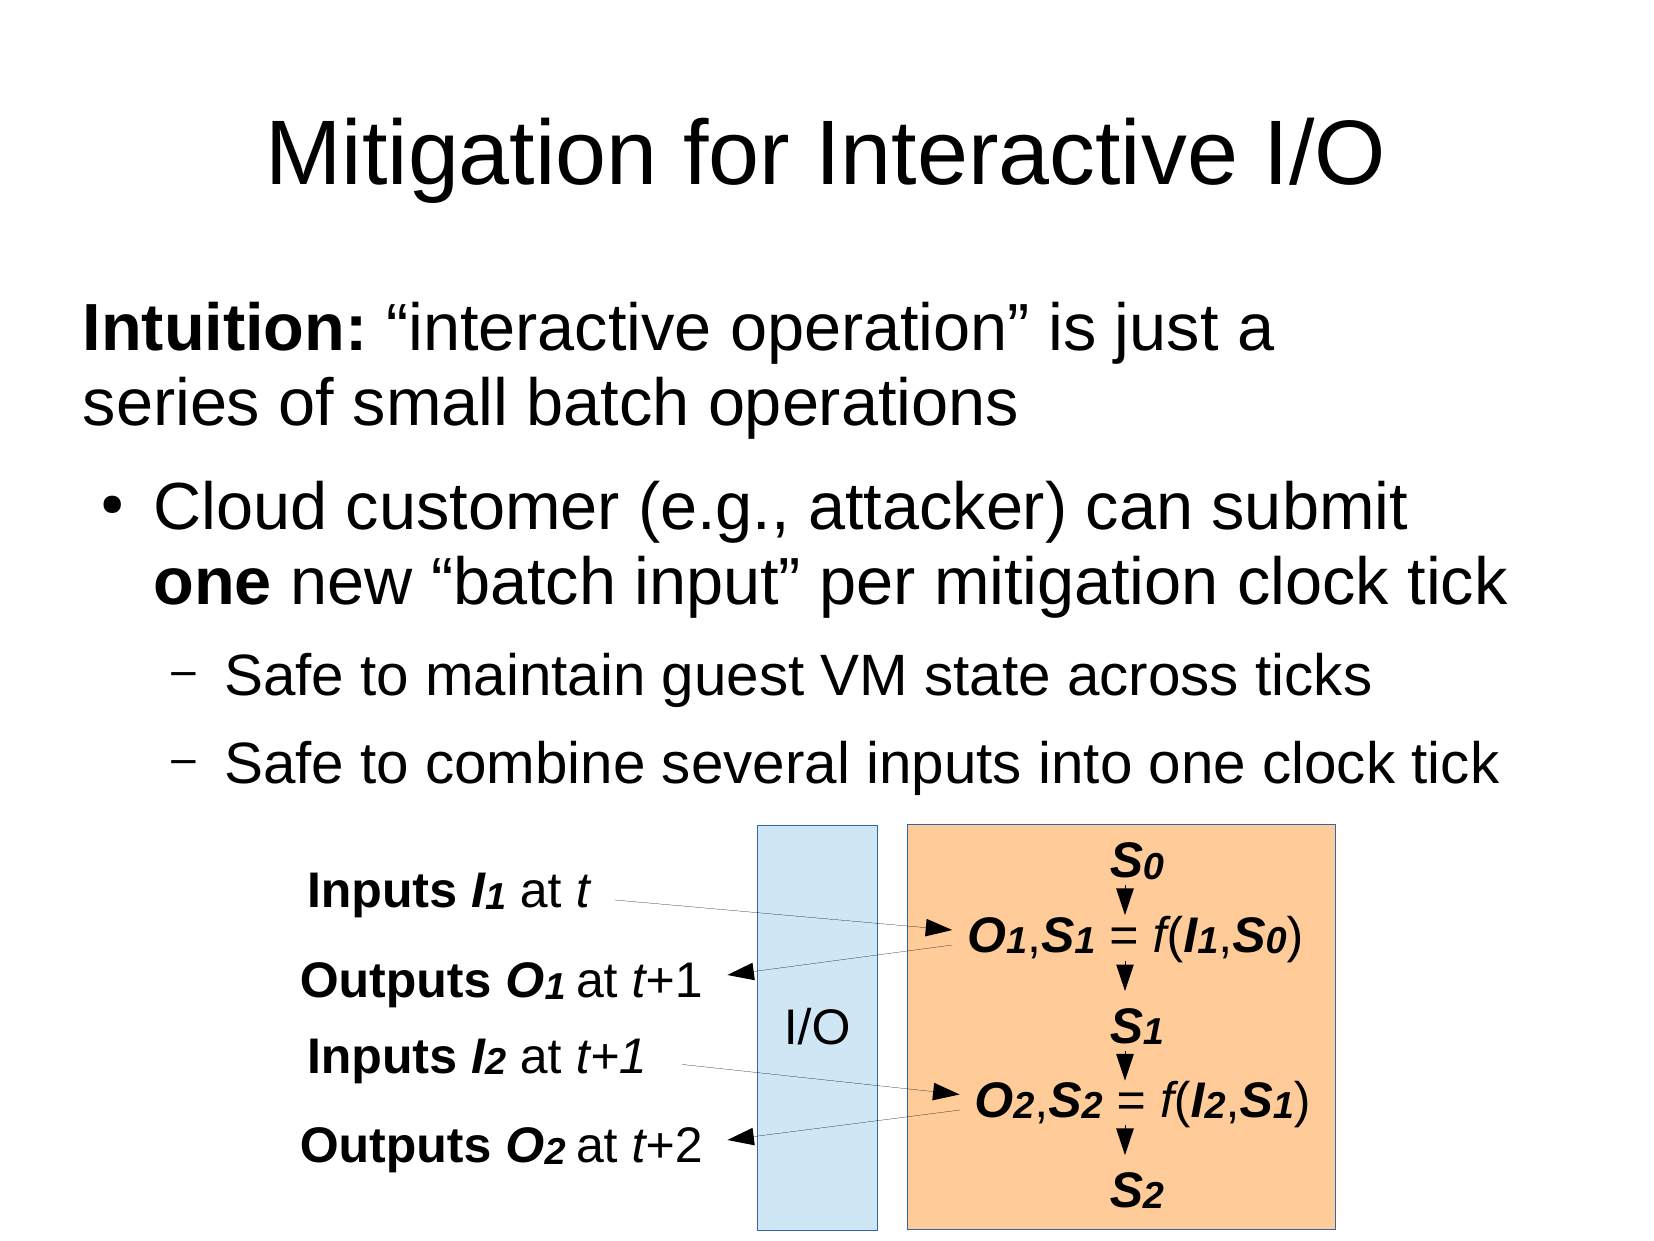

# Mitigation for Interactive I/O
Intuition: “interactive operation” is just a
series of small batch operations
Cloud customer (e.g., attacker) can submit
one new “batch input” per mitigation clock tick
Safe to maintain guest VM state across ticks
Safe to combine several inputs into one clock tick
I/O
S0
Inputs I1 at t
O1,S1 = f(I1,S0)
Outputs O1 at t+1
S1
Inputs I2 at t+1
O2,S2 = f(I2,S1)
Outputs O2 at t+2
S2